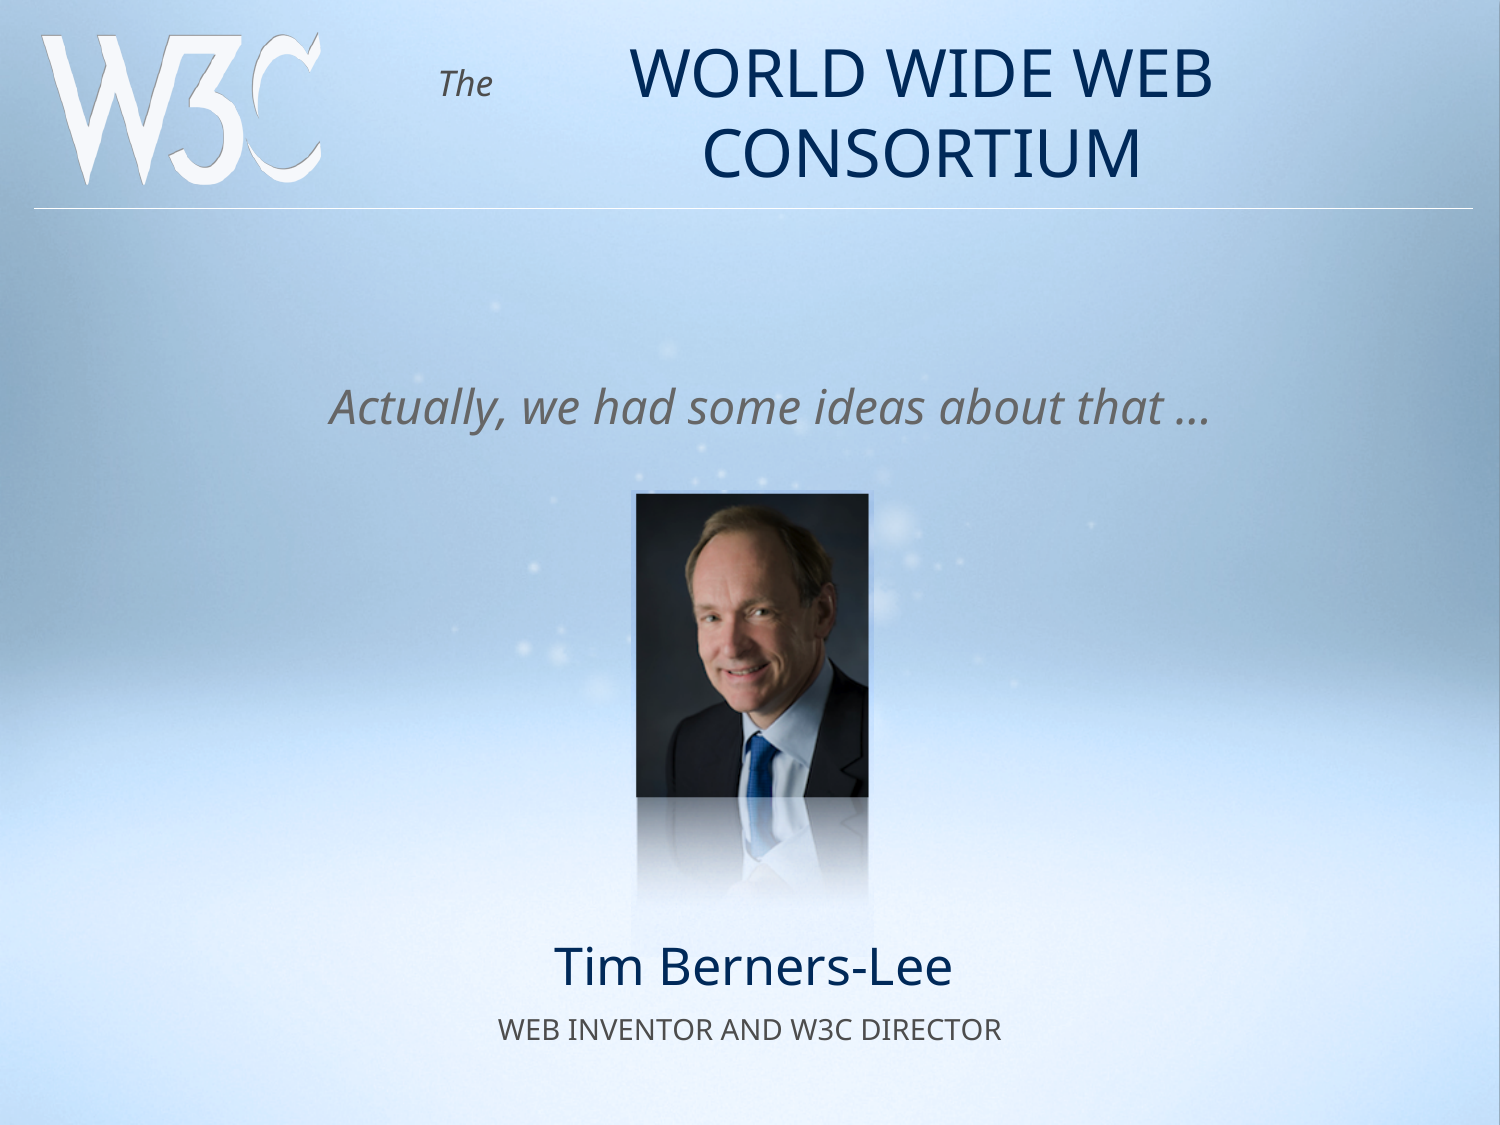

# WORLD WIDE WEB CONSORTIUM
The
Actually, we had some ideas about that ...
Tim Berners-Lee
WEB INVENTOR AND W3C DIRECTOR